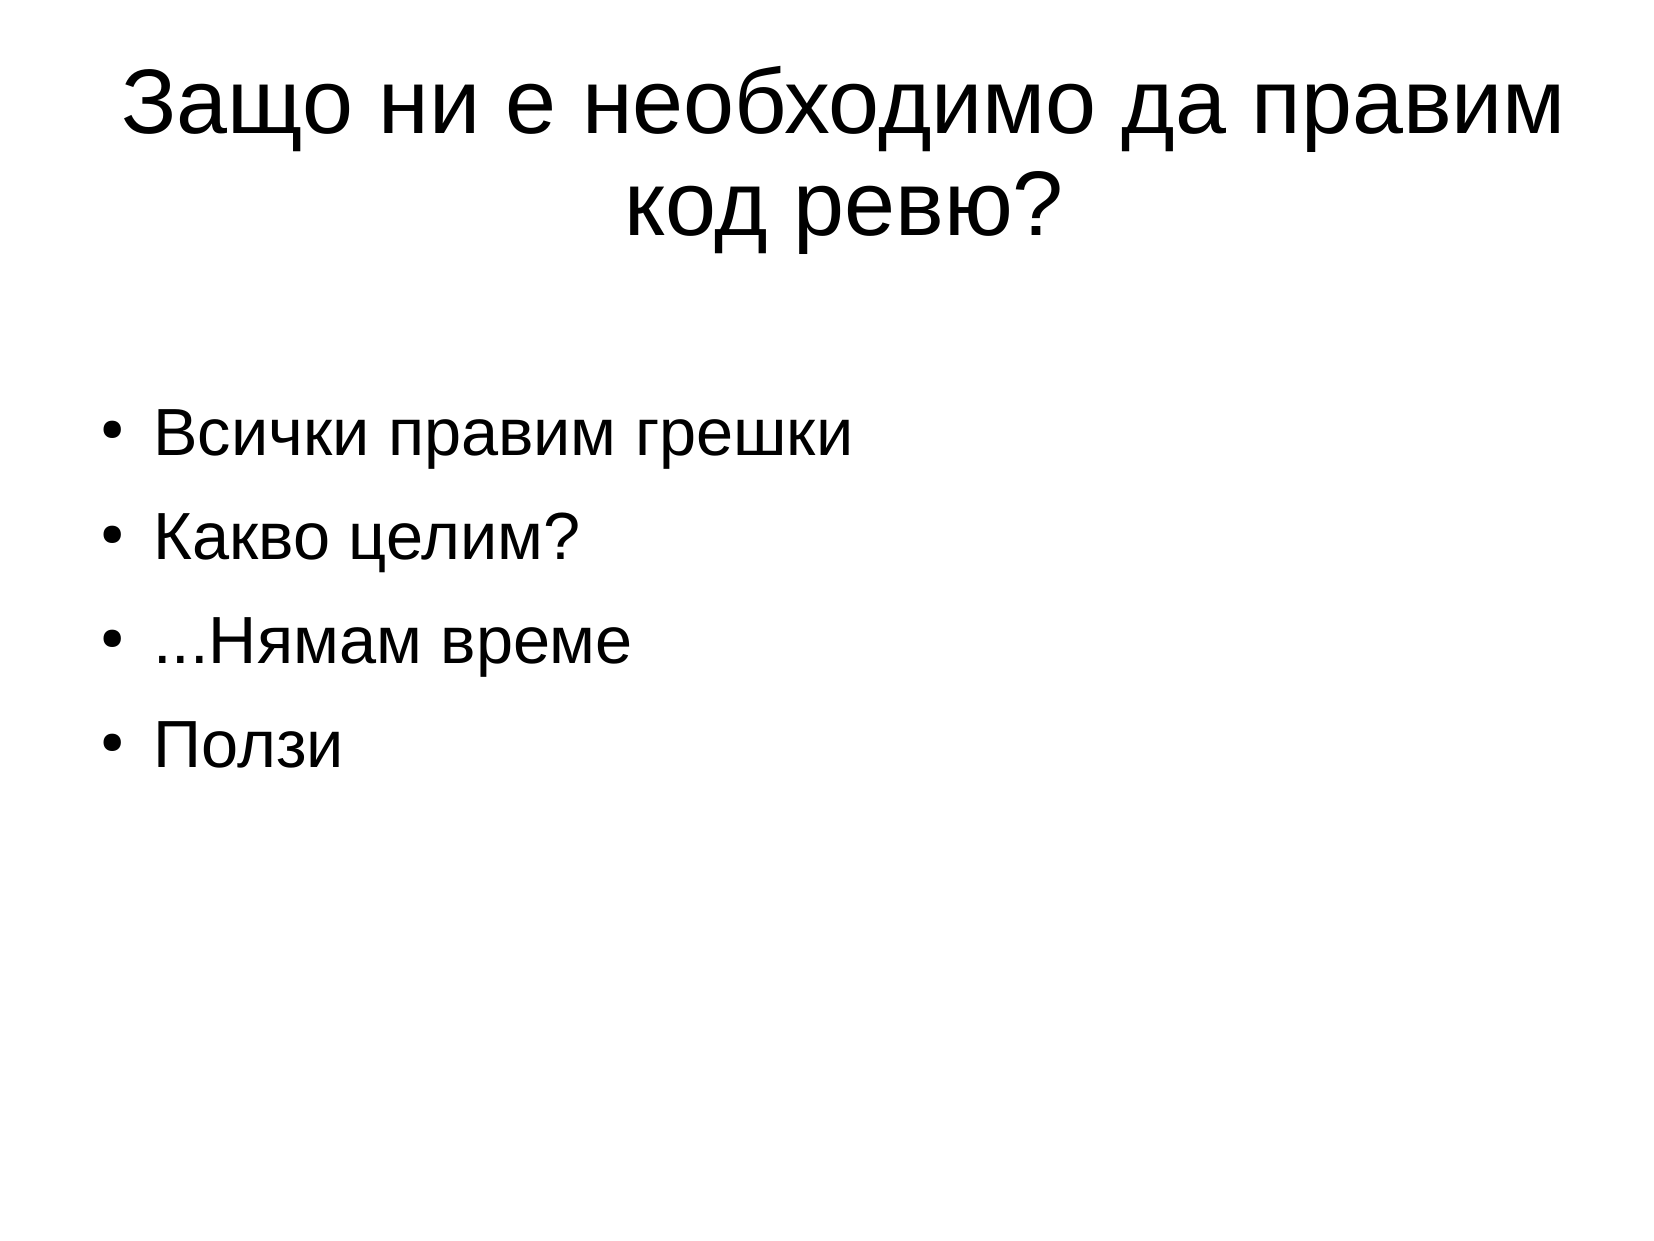

# Защо ни е необходимо да правим код ревю?
Всички правим грешки
Какво целим?
...Нямам време
Ползи